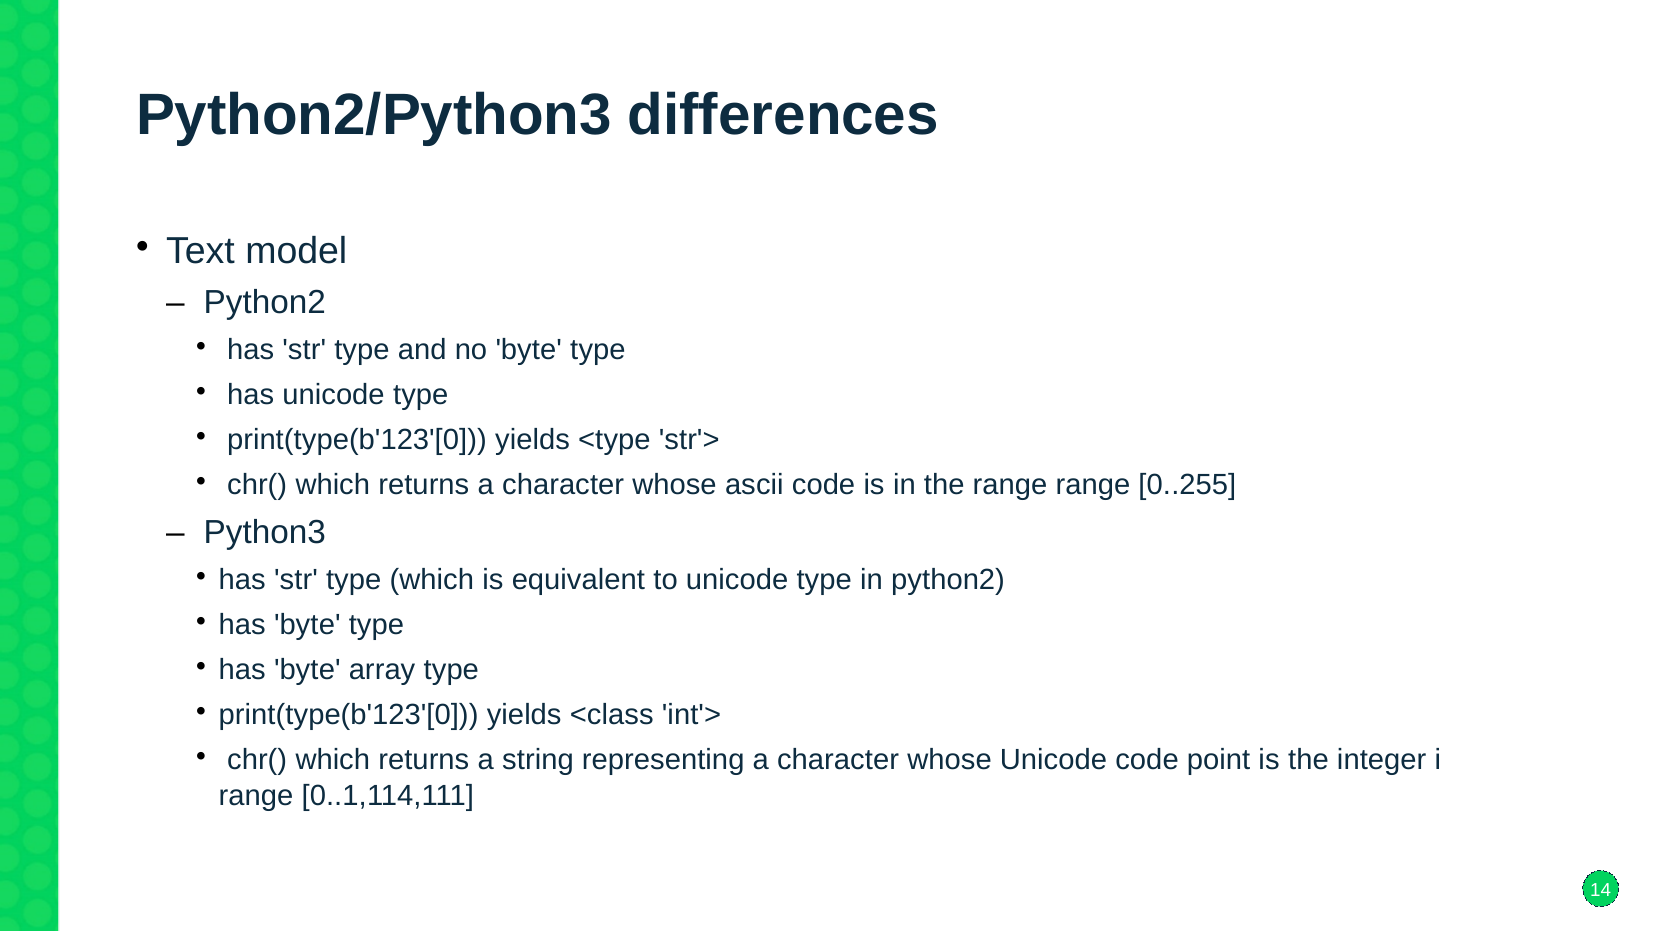

# Python2/Python3 differences
Text model
Python2
 has 'str' type and no 'byte' type
 has unicode type
 print(type(b'123'[0])) yields <type 'str'>
 chr() which returns a character whose ascii code is in the range range [0..255]
Python3
has 'str' type (which is equivalent to unicode type in python2)
has 'byte' type
has 'byte' array type
print(type(b'123'[0])) yields <class 'int'>
 chr() which returns a string representing a character whose Unicode code point is the integer i range [0..1,114,111]
14